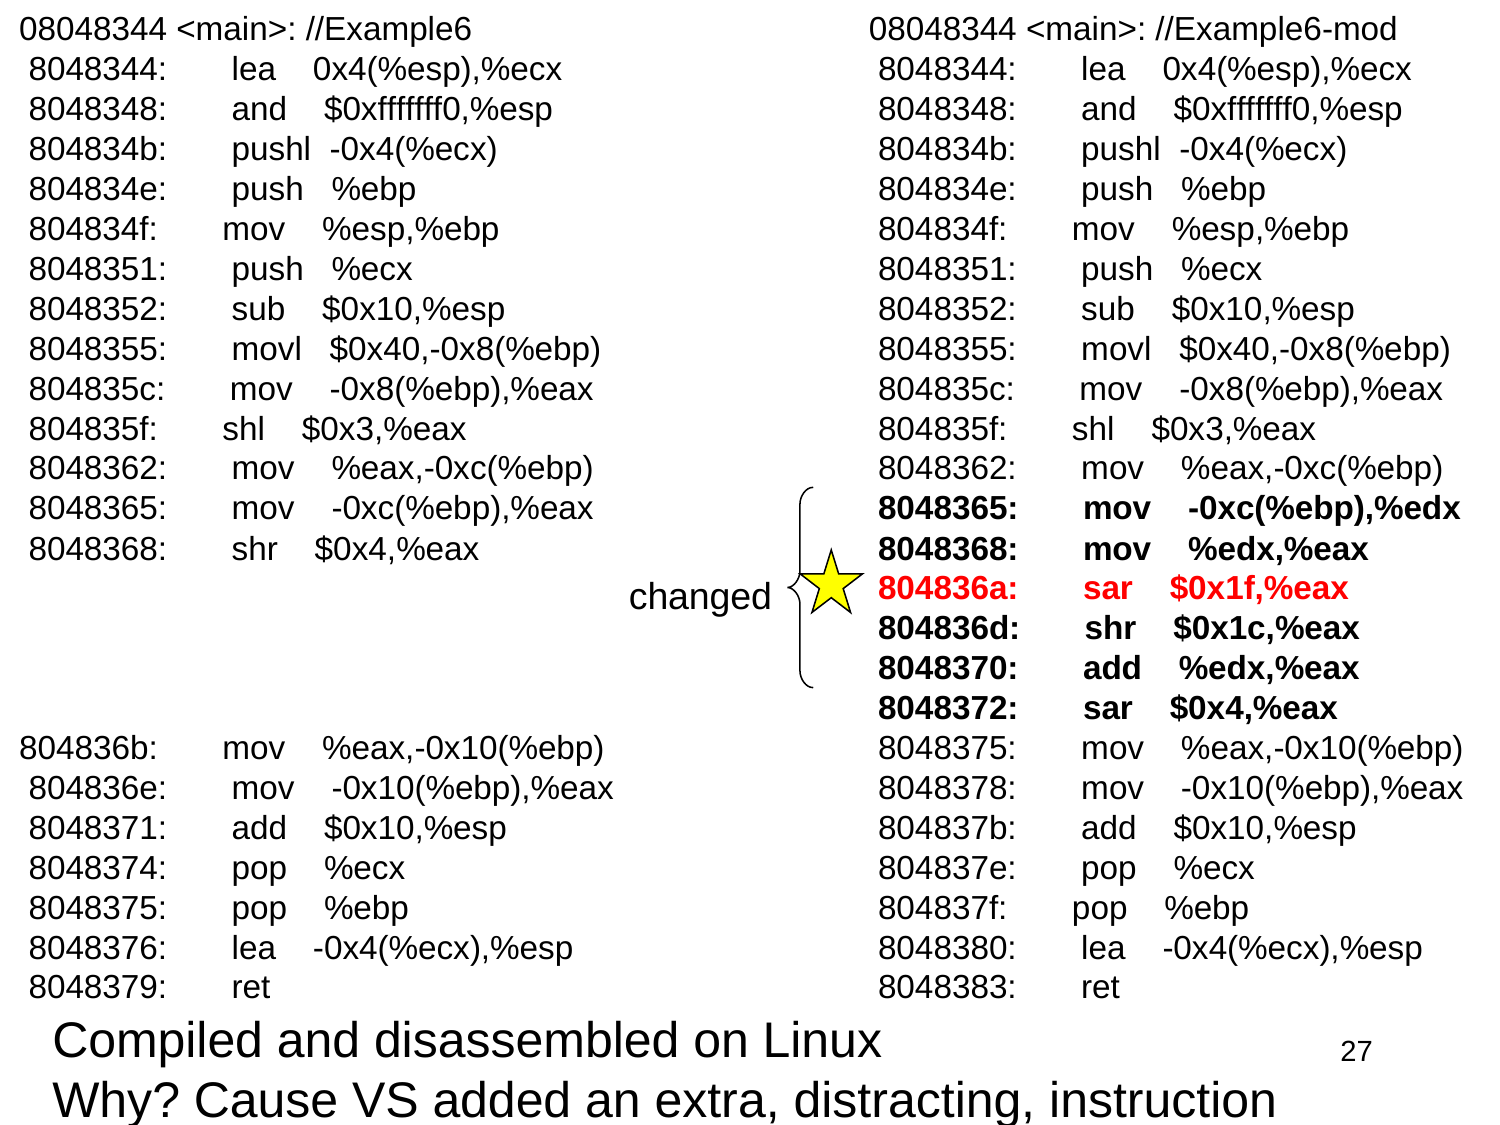

08048344 <main>: //Example6
 8048344: lea 0x4(%esp),%ecx
 8048348: and $0xfffffff0,%esp
 804834b: pushl -0x4(%ecx)
 804834e: push %ebp
 804834f: mov %esp,%ebp
 8048351: push %ecx
 8048352: sub $0x10,%esp
 8048355: movl $0x40,-0x8(%ebp)
 804835c: mov -0x8(%ebp),%eax
 804835f: shl $0x3,%eax
 8048362: mov %eax,-0xc(%ebp)
 8048365: mov -0xc(%ebp),%eax
 8048368: shr $0x4,%eax
804836b: mov %eax,-0x10(%ebp)
 804836e: mov -0x10(%ebp),%eax
 8048371: add $0x10,%esp
 8048374: pop %ecx
 8048375: pop %ebp
 8048376: lea -0x4(%ecx),%esp
 8048379: ret
08048344 <main>: //Example6-mod
 8048344: lea 0x4(%esp),%ecx
 8048348: and $0xfffffff0,%esp
 804834b: pushl -0x4(%ecx)
 804834e: push %ebp
 804834f: mov %esp,%ebp
 8048351: push %ecx
 8048352: sub $0x10,%esp
 8048355: movl $0x40,-0x8(%ebp)
 804835c: mov -0x8(%ebp),%eax
 804835f: shl $0x3,%eax
 8048362: mov %eax,-0xc(%ebp)
 8048365: mov -0xc(%ebp),%edx
 8048368: mov %edx,%eax
 804836a: sar $0x1f,%eax
 804836d: shr $0x1c,%eax
 8048370: add %edx,%eax
 8048372: sar $0x4,%eax
 8048375: mov %eax,-0x10(%ebp)
 8048378: mov -0x10(%ebp),%eax
 804837b: add $0x10,%esp
 804837e: pop %ecx
 804837f: pop %ebp
 8048380: lea -0x4(%ecx),%esp
 8048383: ret
changed
Compiled and disassembled on Linux
Why? Cause VS added an extra, distracting, instruction